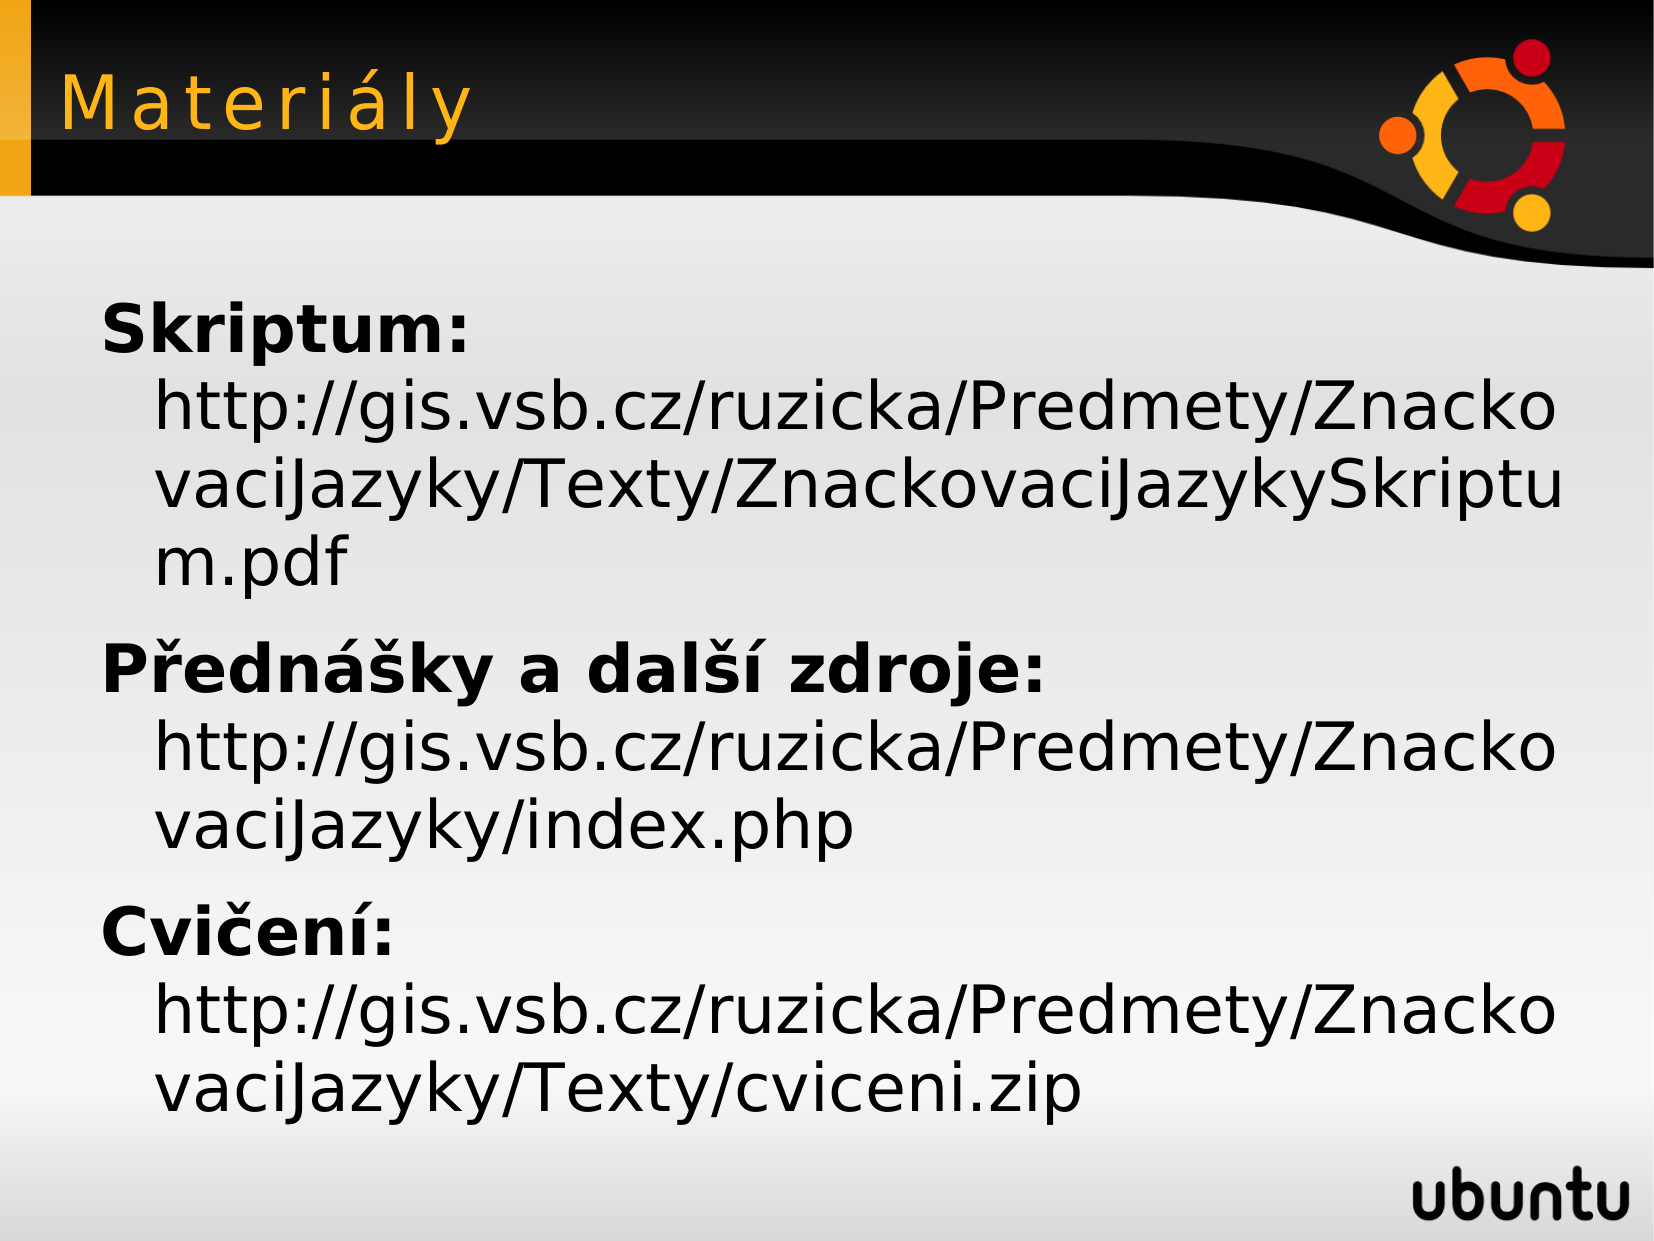

# Materiály
Skriptum: http://gis.vsb.cz/ruzicka/Predmety/ZnackovaciJazyky/Texty/ZnackovaciJazykySkriptum.pdf
Přednášky a další zdroje: http://gis.vsb.cz/ruzicka/Predmety/ZnackovaciJazyky/index.php
Cvičení: http://gis.vsb.cz/ruzicka/Predmety/ZnackovaciJazyky/Texty/cviceni.zip